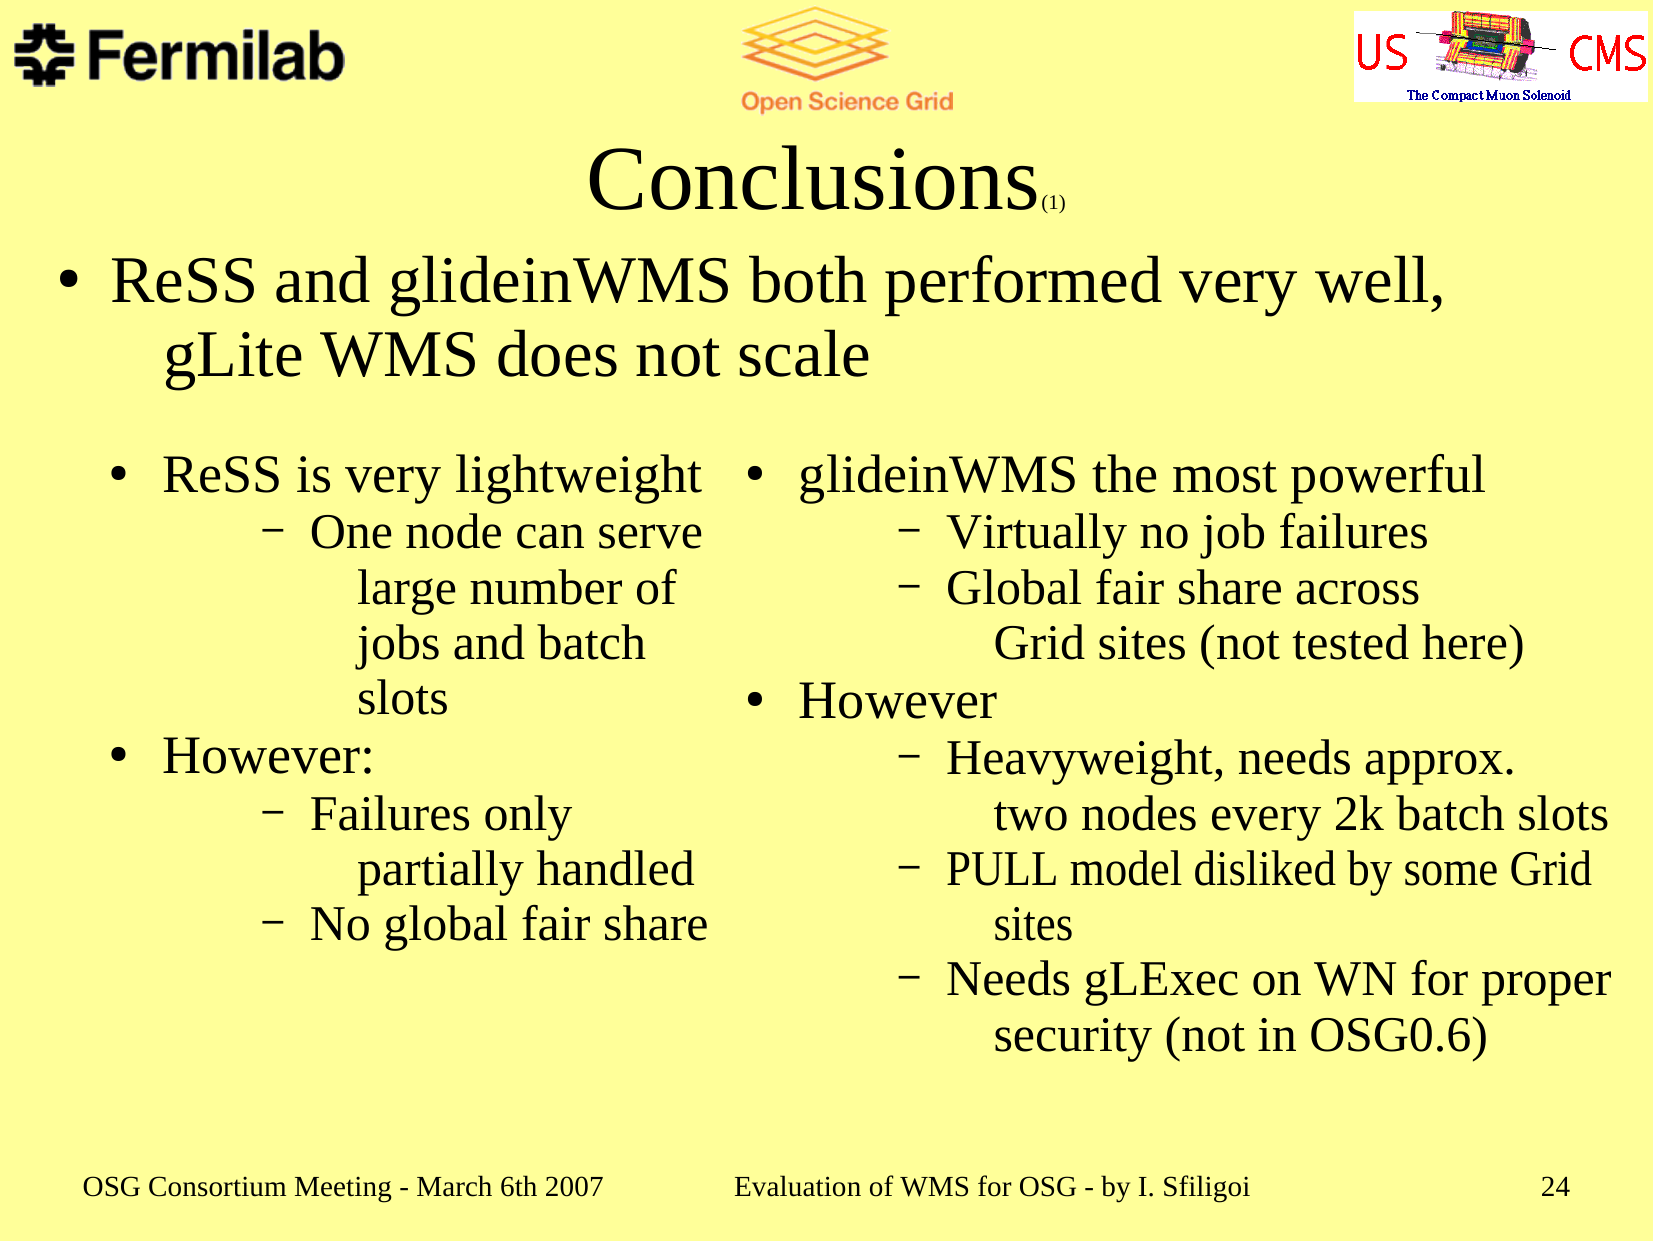

# Conclusions(1)
ReSS and glideinWMS both performed very well,
gLite WMS does not scale
ReSS is very lightweight
One node can serve large number of jobs and batch slots
However:
Failures only partially handled
No global fair share
glideinWMS the most powerful
Virtually no job failures
Global fair share across
Grid sites (not tested here)
However
Heavyweight, needs approx.
two nodes every 2k batch slots
PULL model disliked by some Grid sites
Needs gLExec on WN for proper security (not in OSG0.6)
OSG Consortium Meeting - March 6th 2007
Evaluation of WMS for OSG - by I. Sfiligoi
24